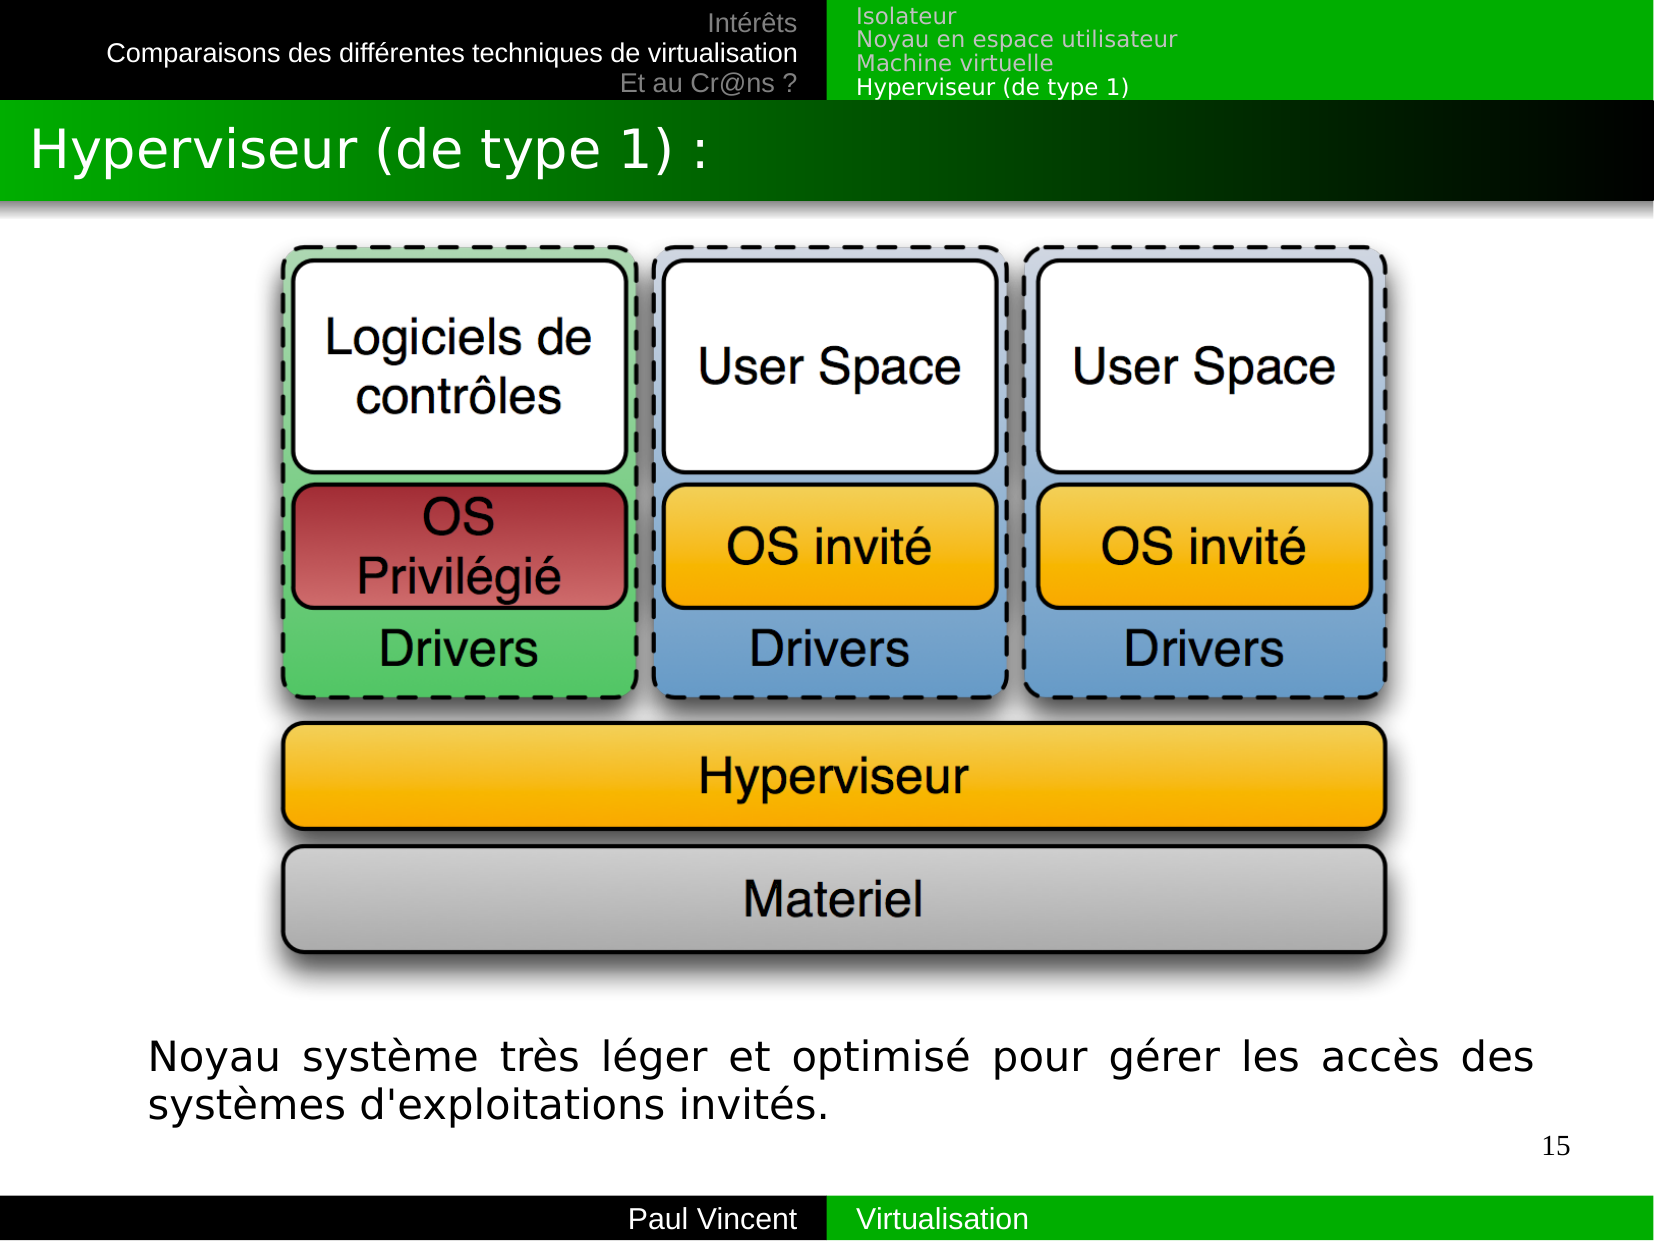

Isolateur
Noyau en espace utilisateur
Machine virtuelle
Hyperviseur (de type 1)
Intérêts
Comparaisons des différentes techniques de virtualisation
Et au Cr@ns ?
Hyperviseur (de type 1) :
Noyau système très léger et optimisé pour gérer les accès des systèmes d'exploitations invités.
15
Paul Vincent
Virtualisation